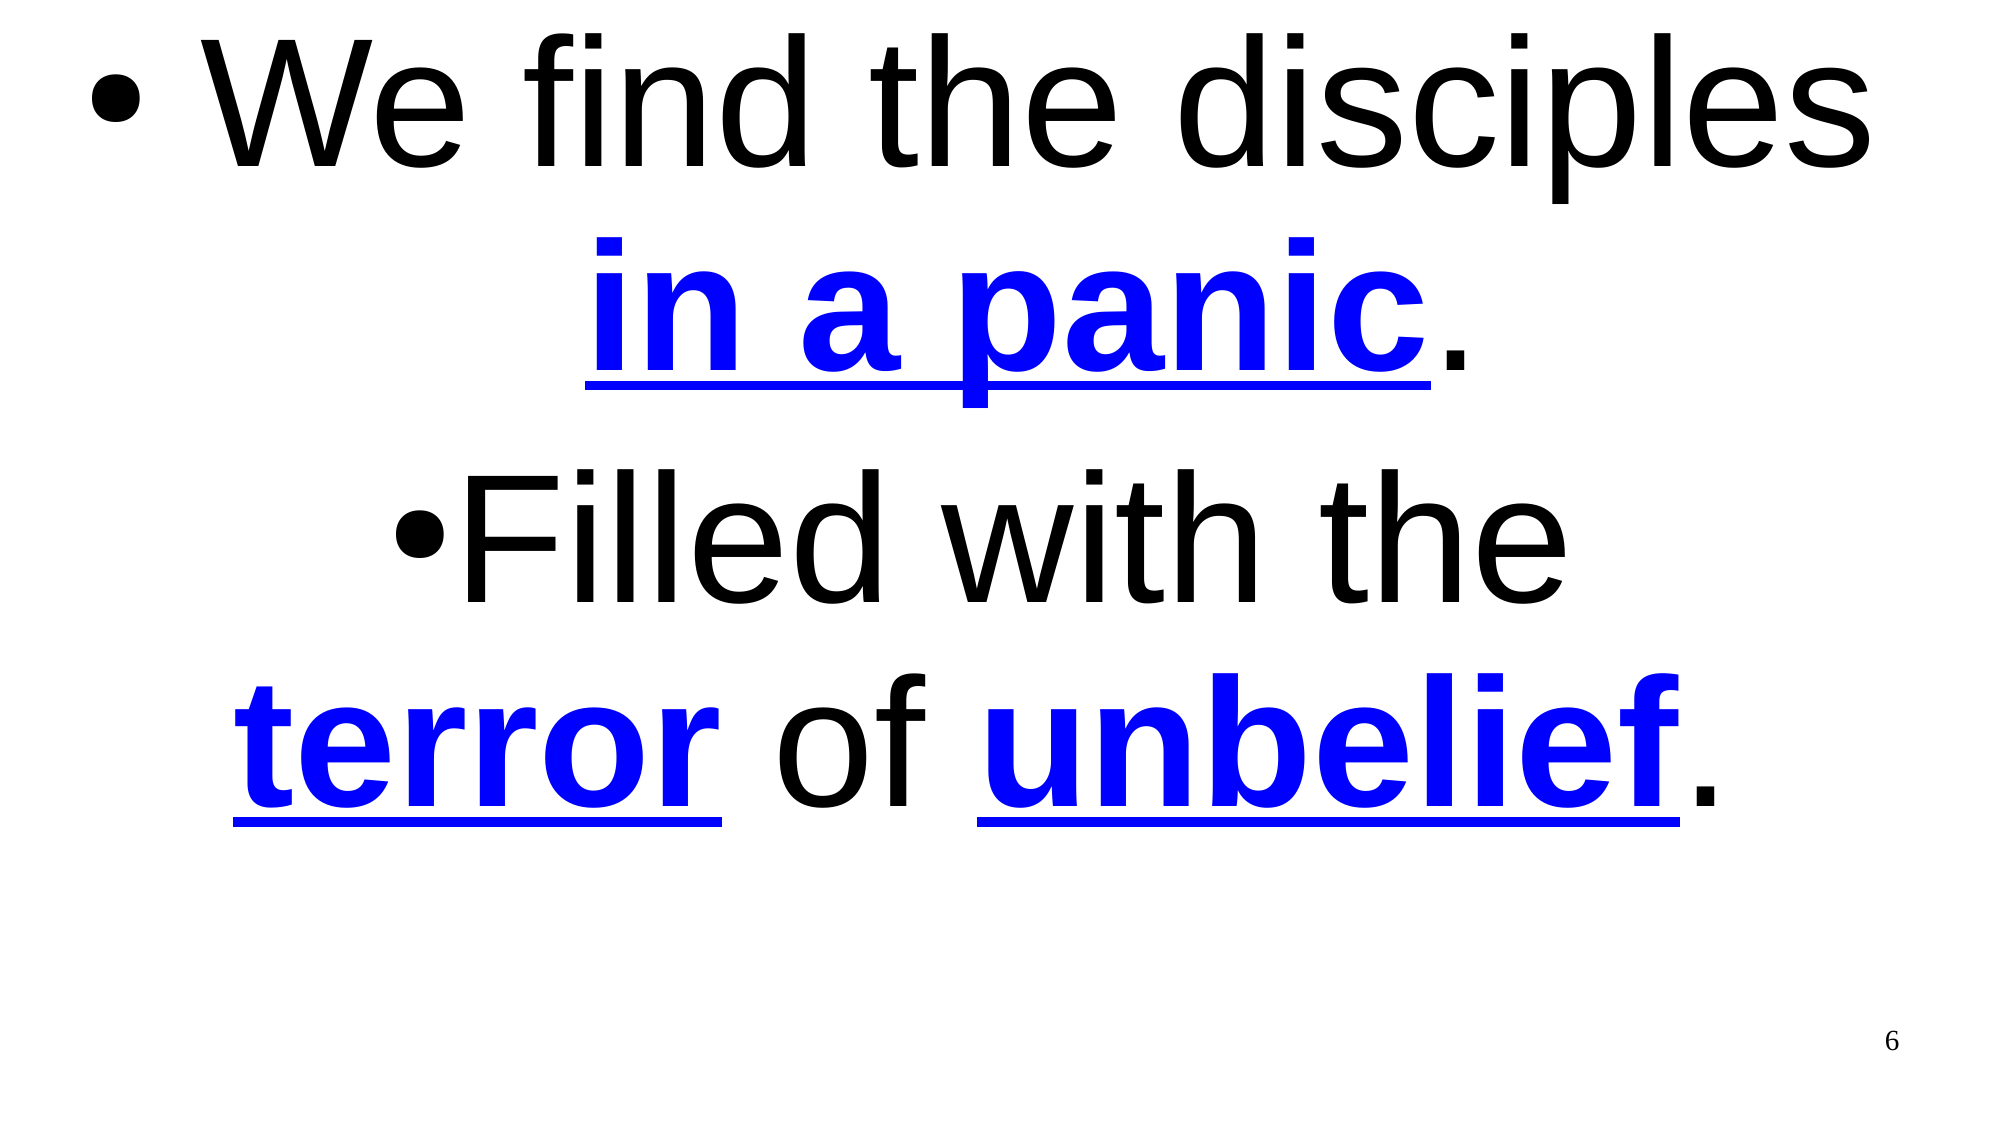

# We find the disciples in a panic.
Filled with the
terror of unbelief.
6